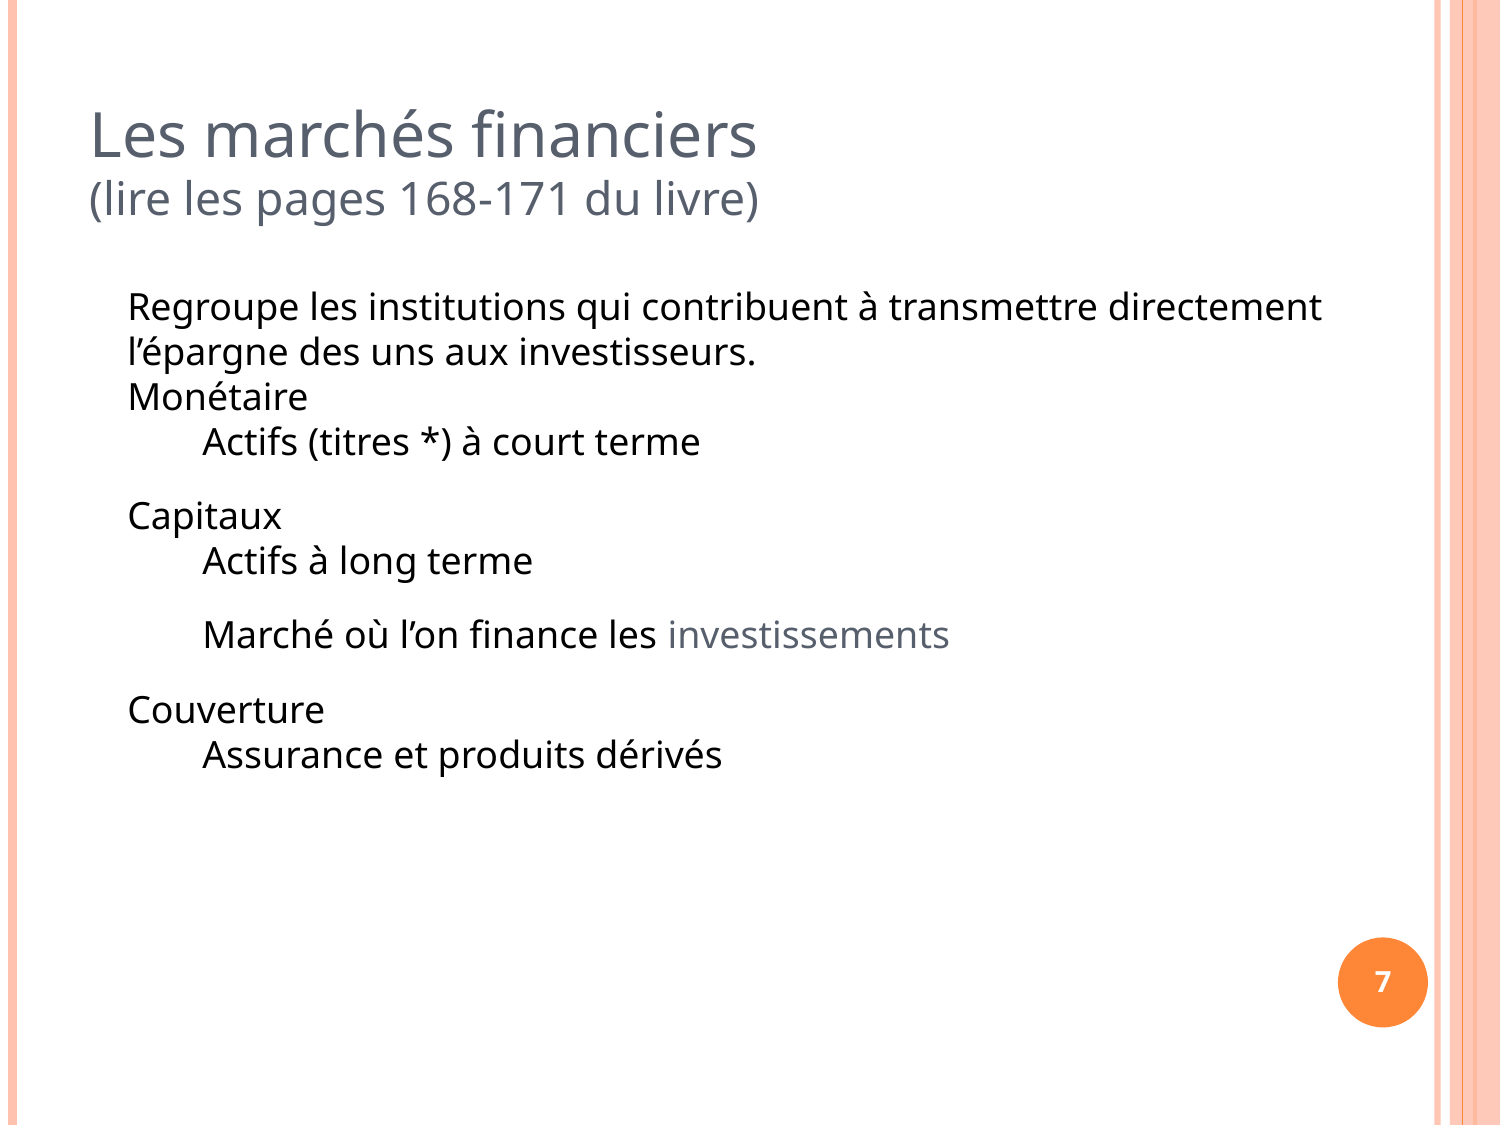

# Les marchés financiers (lire les pages 168-171 du livre)
Regroupe les institutions qui contribuent à transmettre directement l’épargne des uns aux investisseurs.
Monétaire
Actifs (titres *) à court terme
Capitaux
Actifs à long terme
Marché où l’on finance les investissements
Couverture
Assurance et produits dérivés